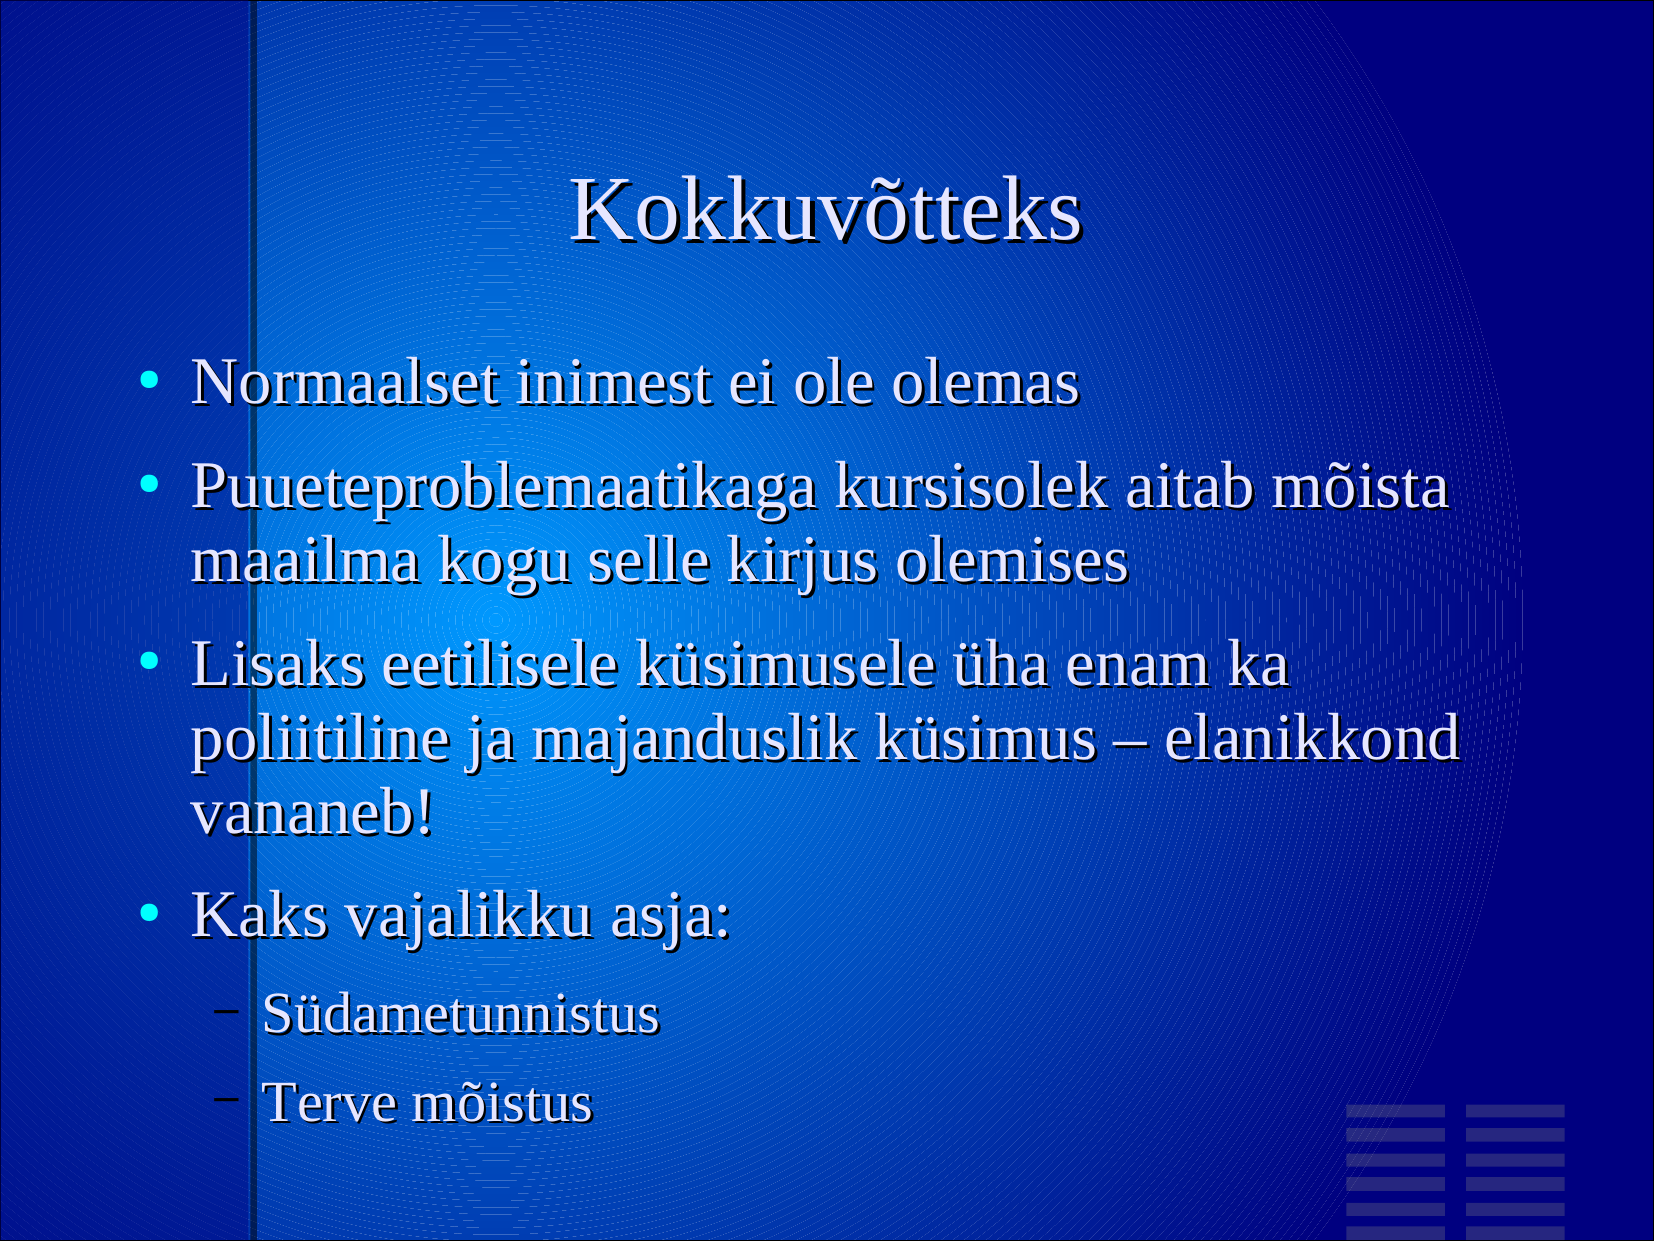

# Kokkuvõtteks
Normaalset inimest ei ole olemas
Puueteproblemaatikaga kursisolek aitab mõista maailma kogu selle kirjus olemises
Lisaks eetilisele küsimusele üha enam ka poliitiline ja majanduslik küsimus – elanikkond vananeb!
Kaks vajalikku asja:
Südametunnistus
Terve mõistus